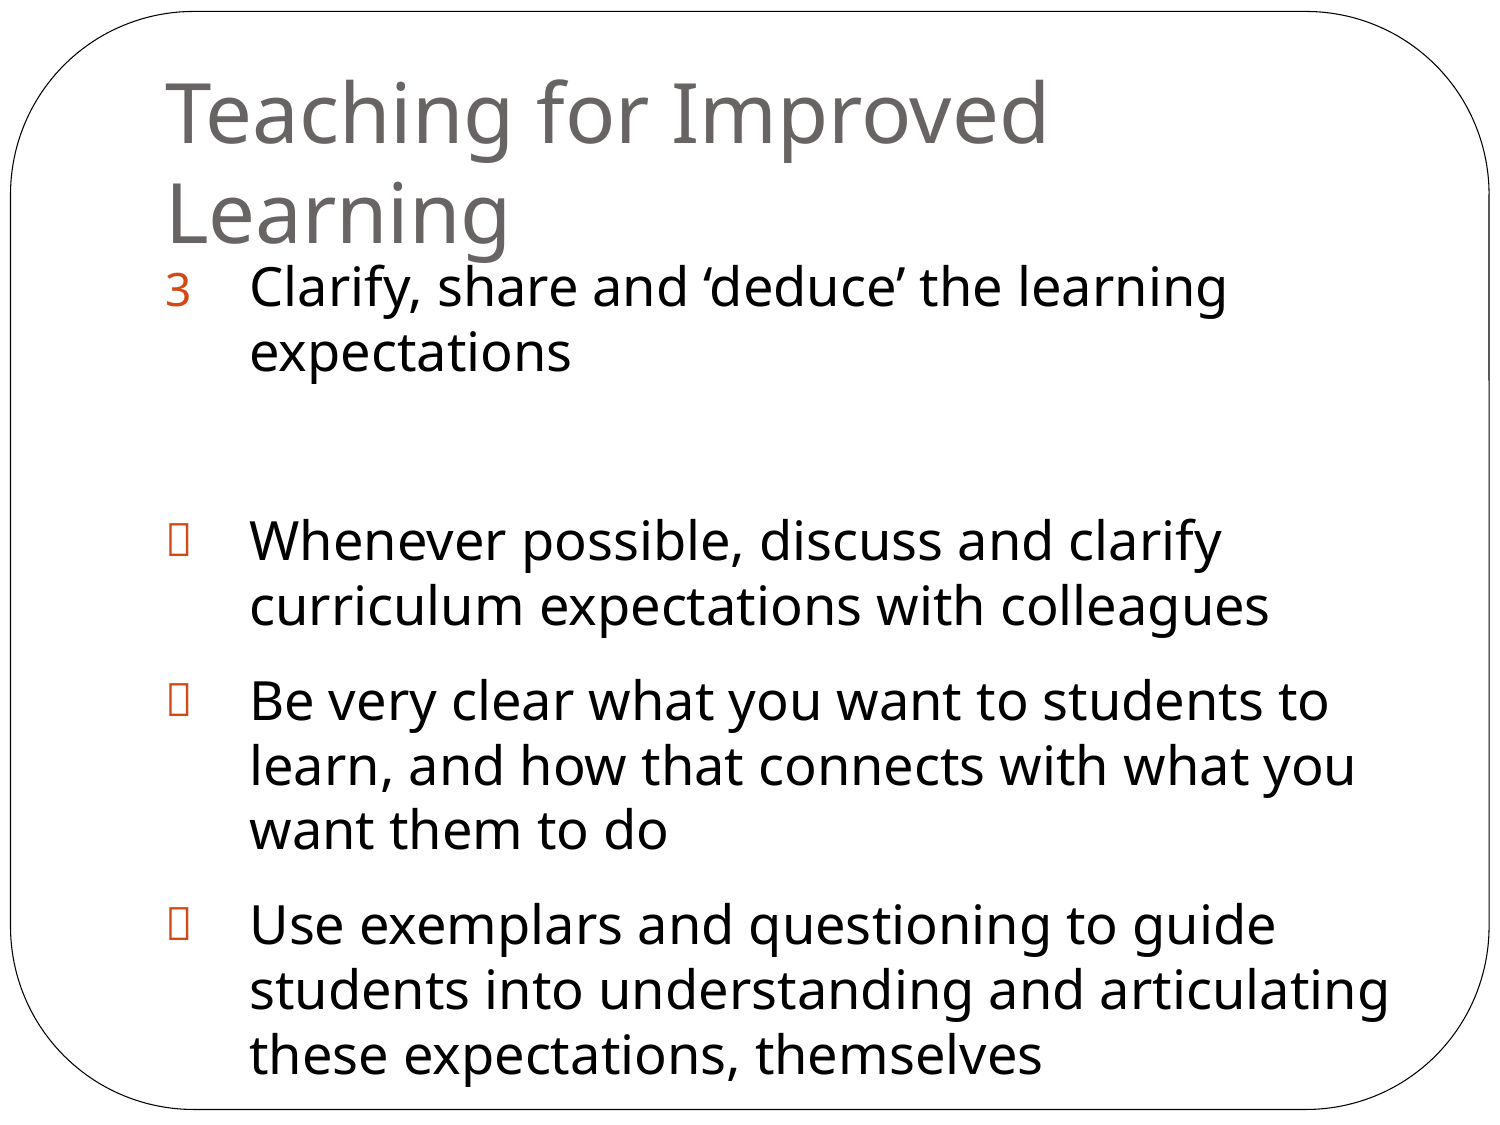

# Teaching for Improved Learning
Clarify, share and ‘deduce’ the learning expectations
Whenever possible, discuss and clarify curriculum expectations with colleagues
Be very clear what you want to students to learn, and how that connects with what you want them to do
Use exemplars and questioning to guide students into understanding and articulating these expectations, themselves